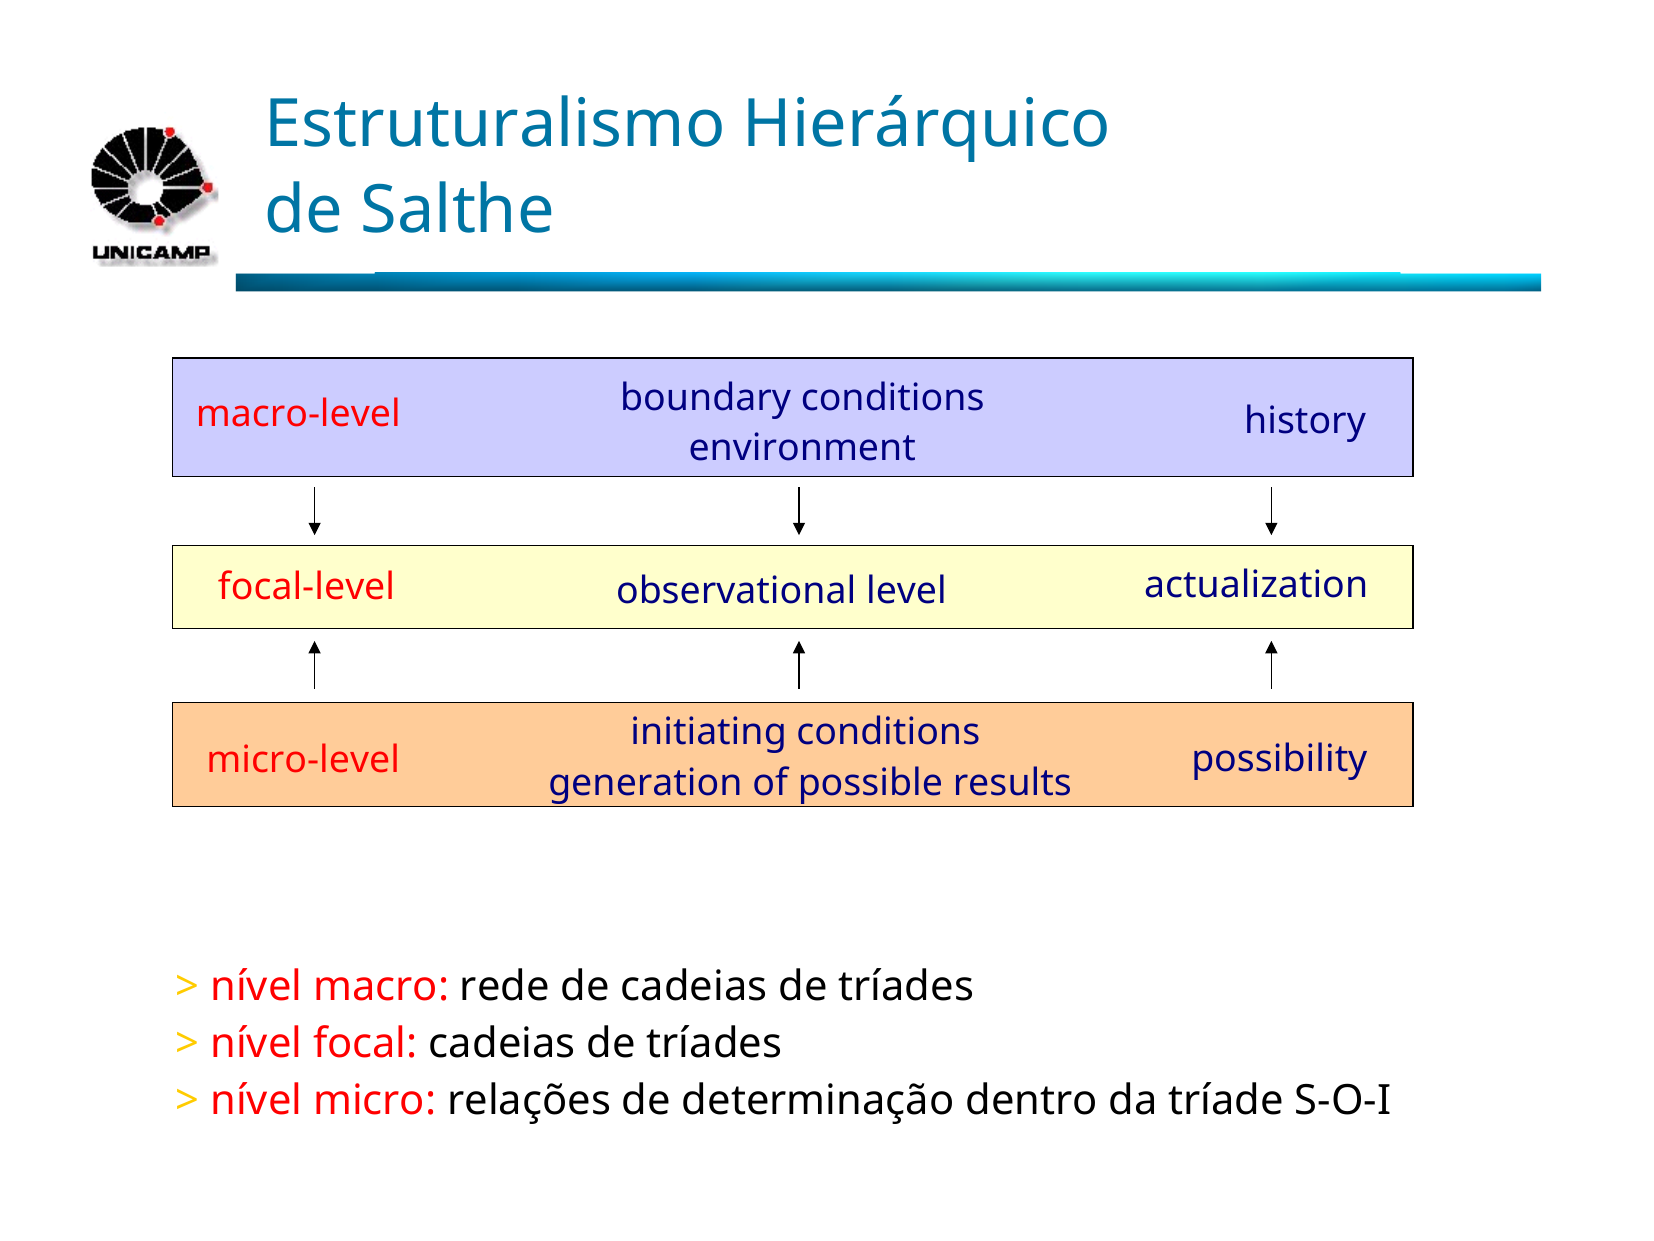

# Estruturalismo Hierárquico de Salthe
boundary conditions
environment
macro-level
history
actualization
focal-level
observational level
initiating conditions
generation of possible results
possibility
micro-level
> nível macro: rede de cadeias de tríades
> nível focal: cadeias de tríades
> nível micro: relações de determinação dentro da tríade S-O-I